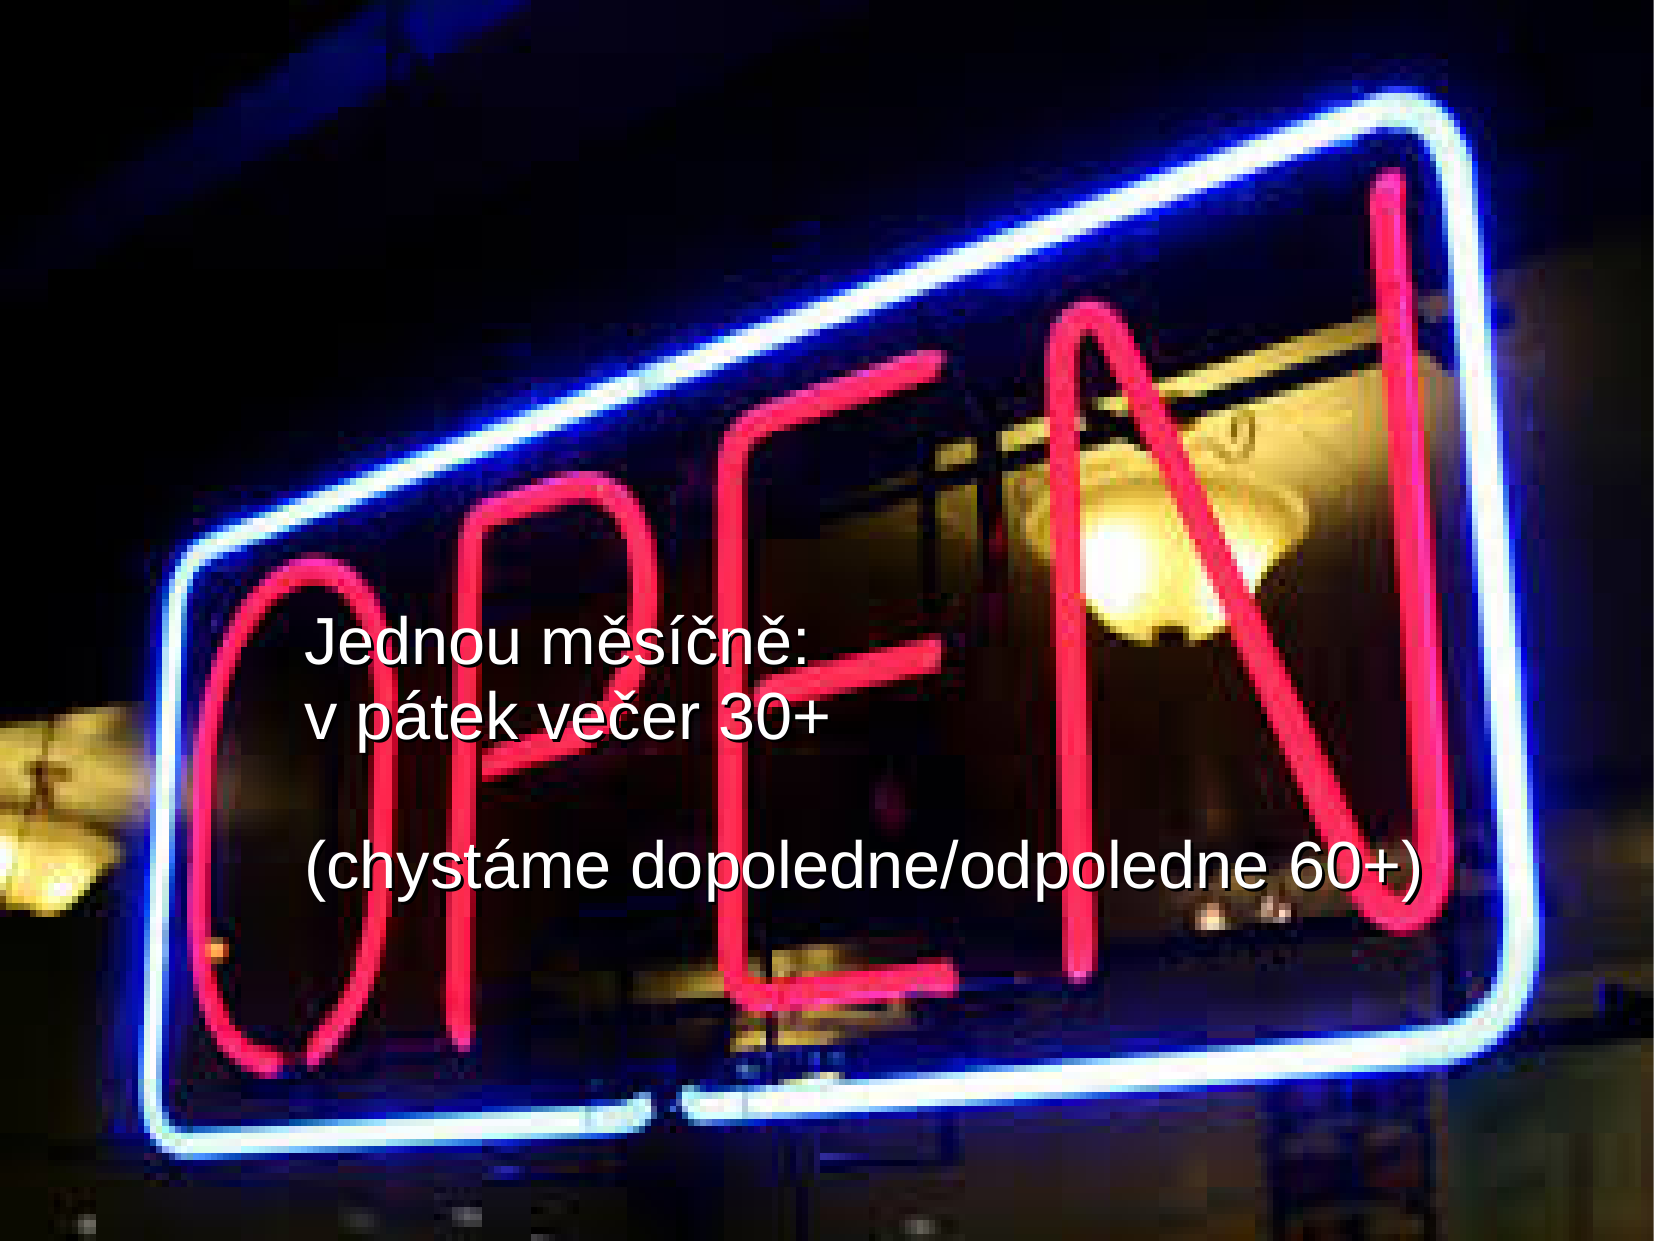

# Jednou měsíčně:
			v pátek večer 30+
			(chystáme dopoledne/odpoledne 60+)